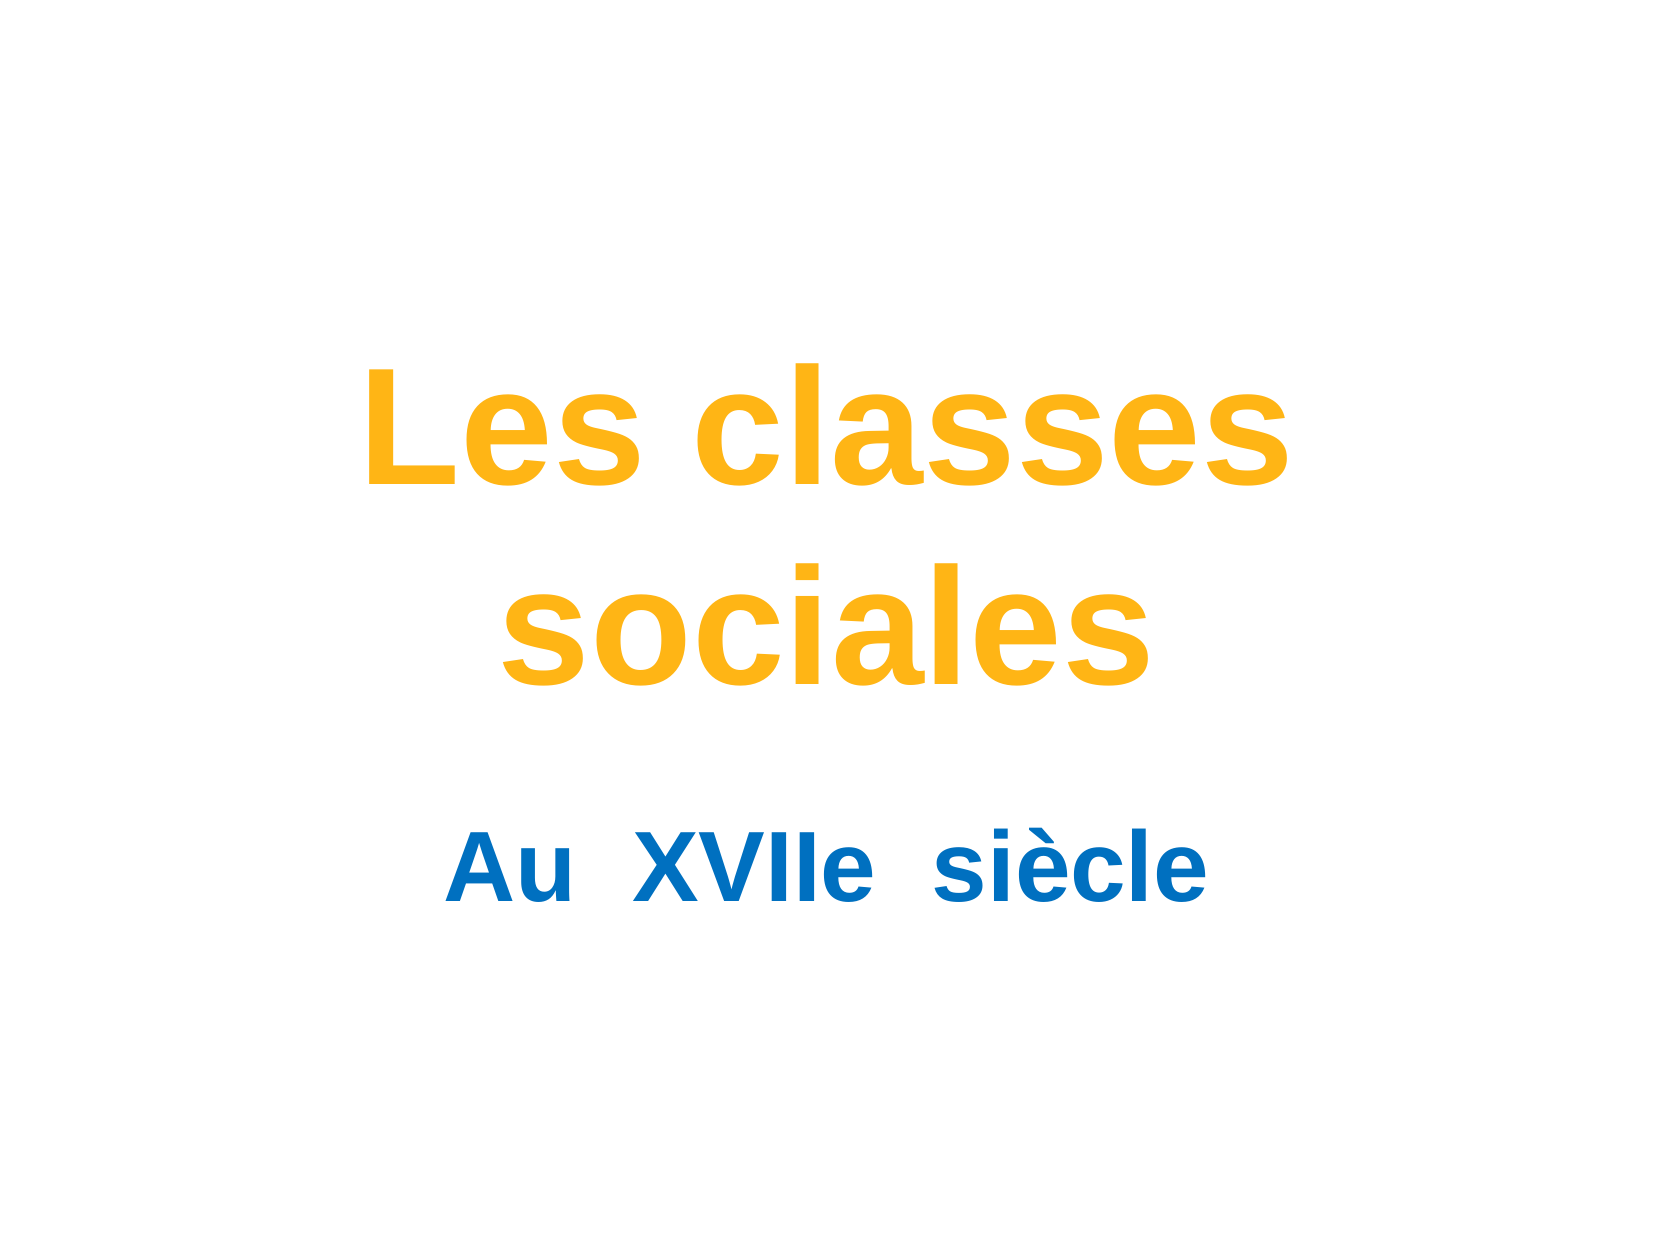

# Les classes sociales
Au XVIIe siècle